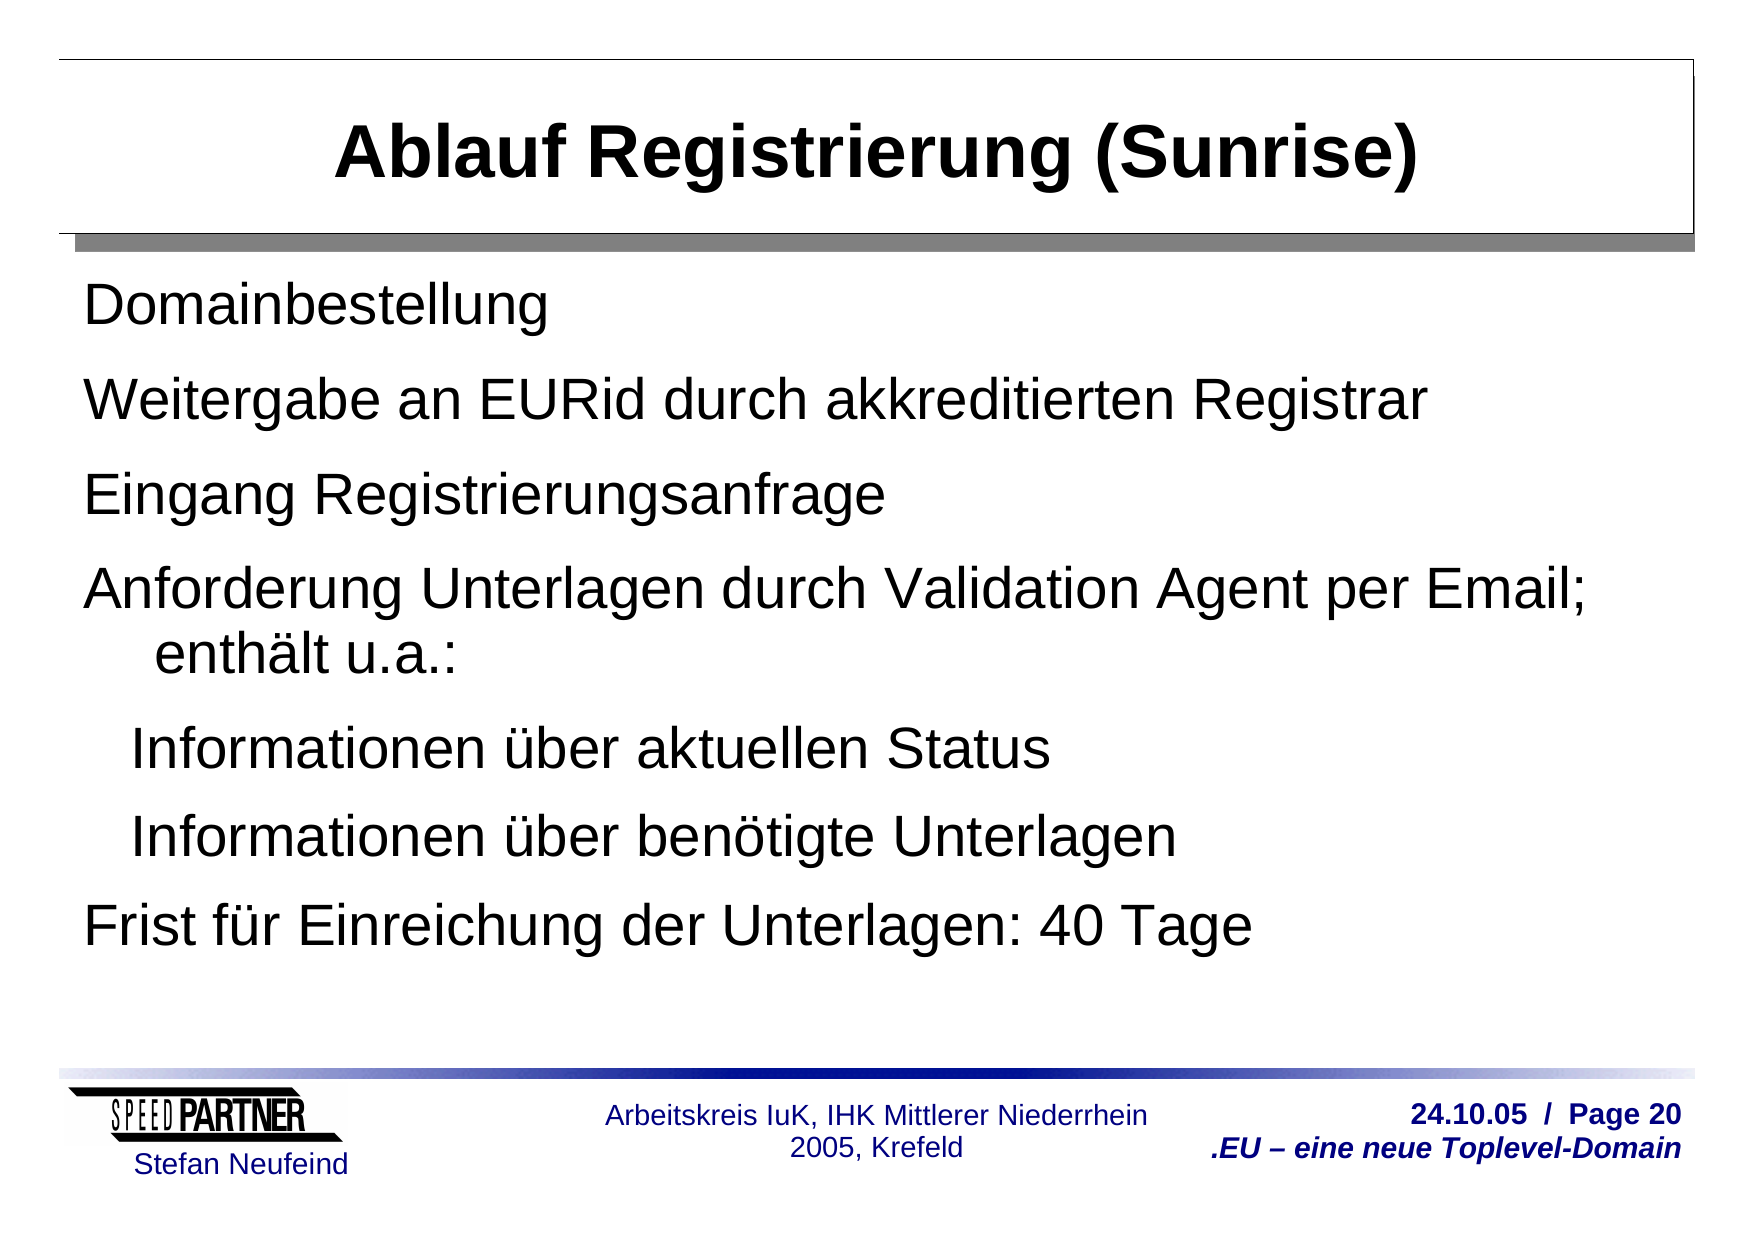

# Ablauf Registrierung (Sunrise)
Domainbestellung
Weitergabe an EURid durch akkreditierten Registrar
Eingang Registrierungsanfrage
Anforderung Unterlagen durch Validation Agent per Email;
enthält u.a.:
Informationen über aktuellen Status
Informationen über benötigte Unterlagen
Frist für Einreichung der Unterlagen: 40 Tage